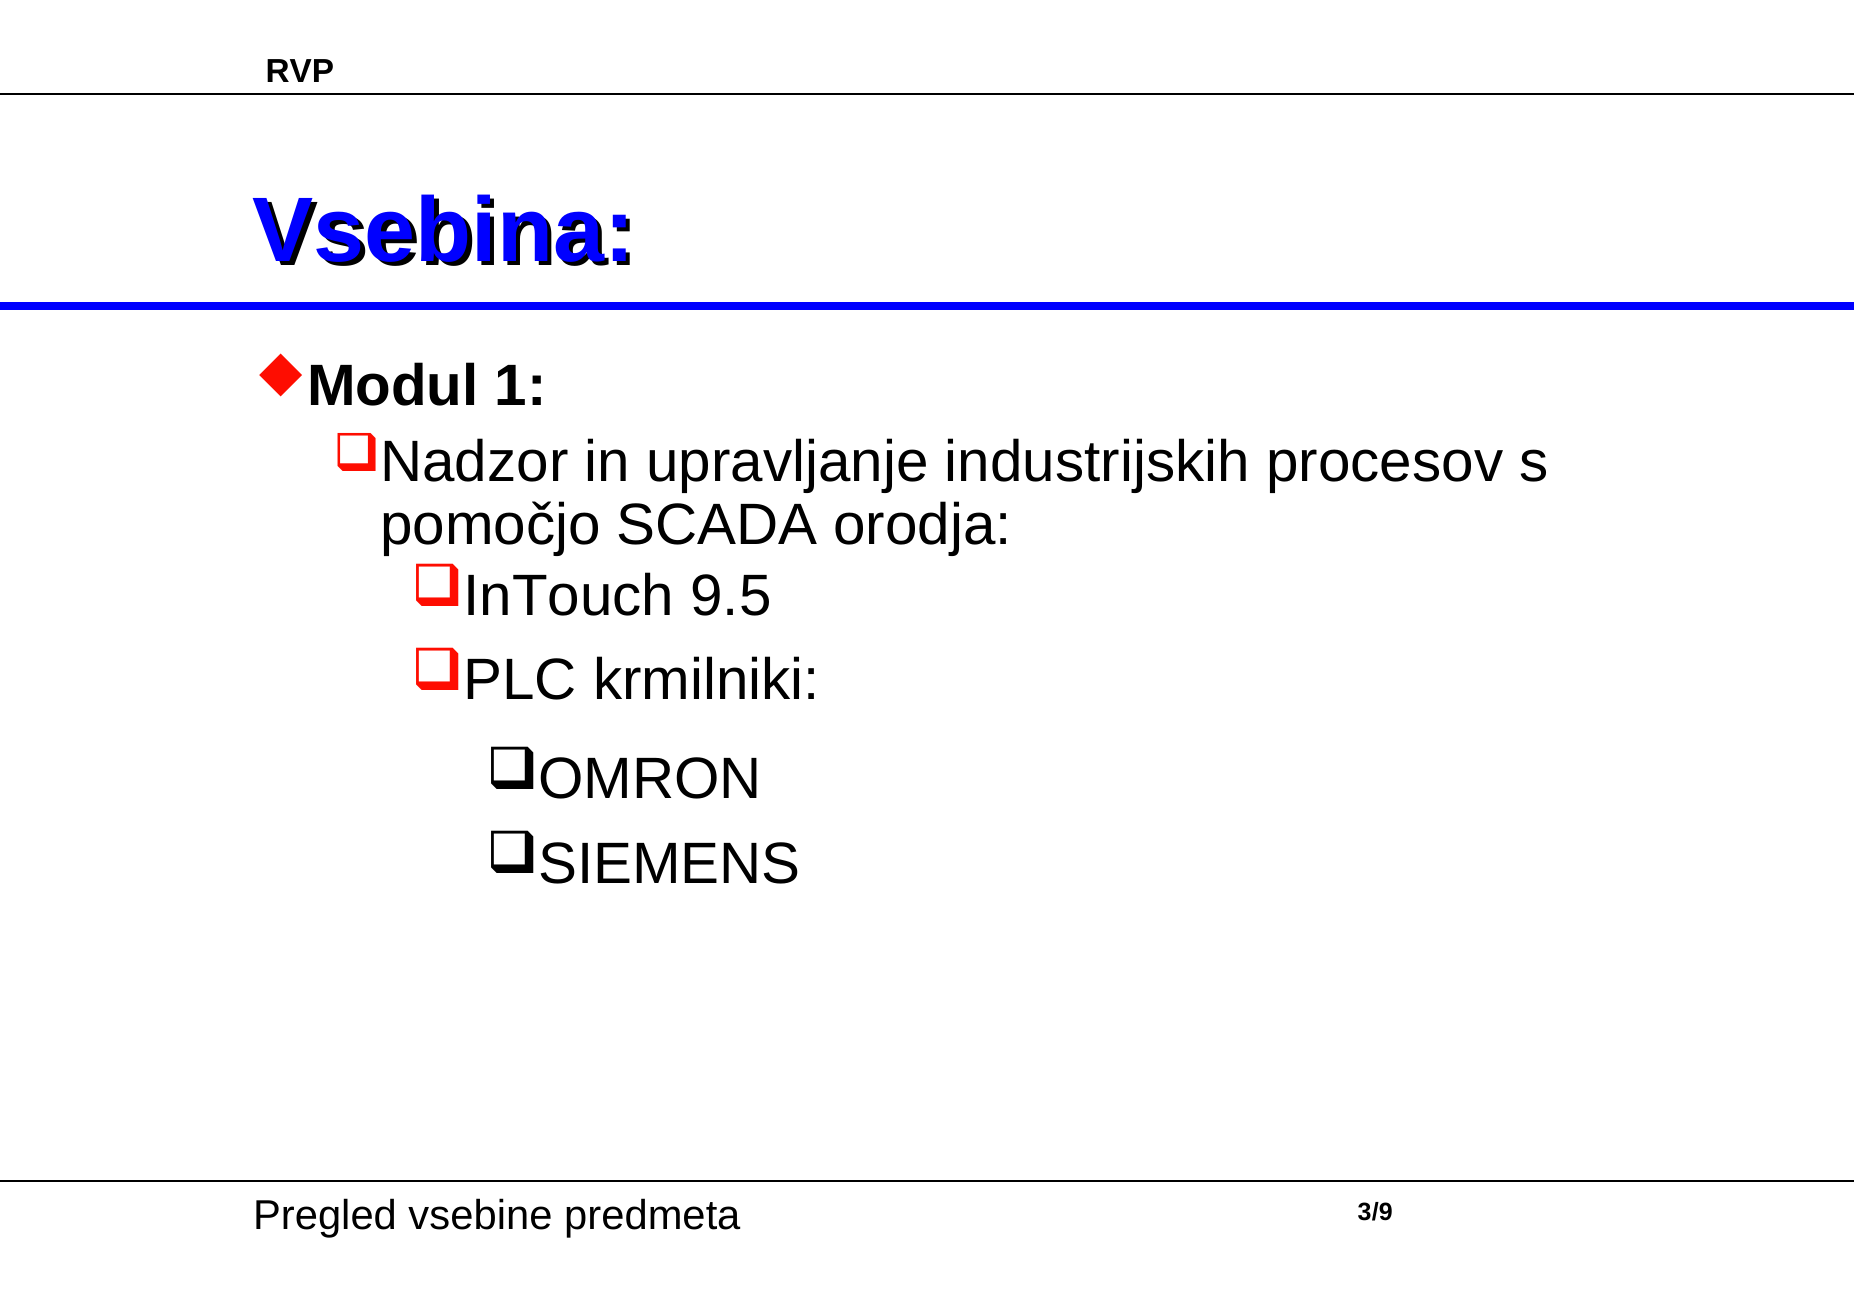

# Vsebina:
Modul 1:
Nadzor in upravljanje industrijskih procesov s pomočjo SCADA orodja:
InTouch 9.5
PLC krmilniki:
OMRON
SIEMENS